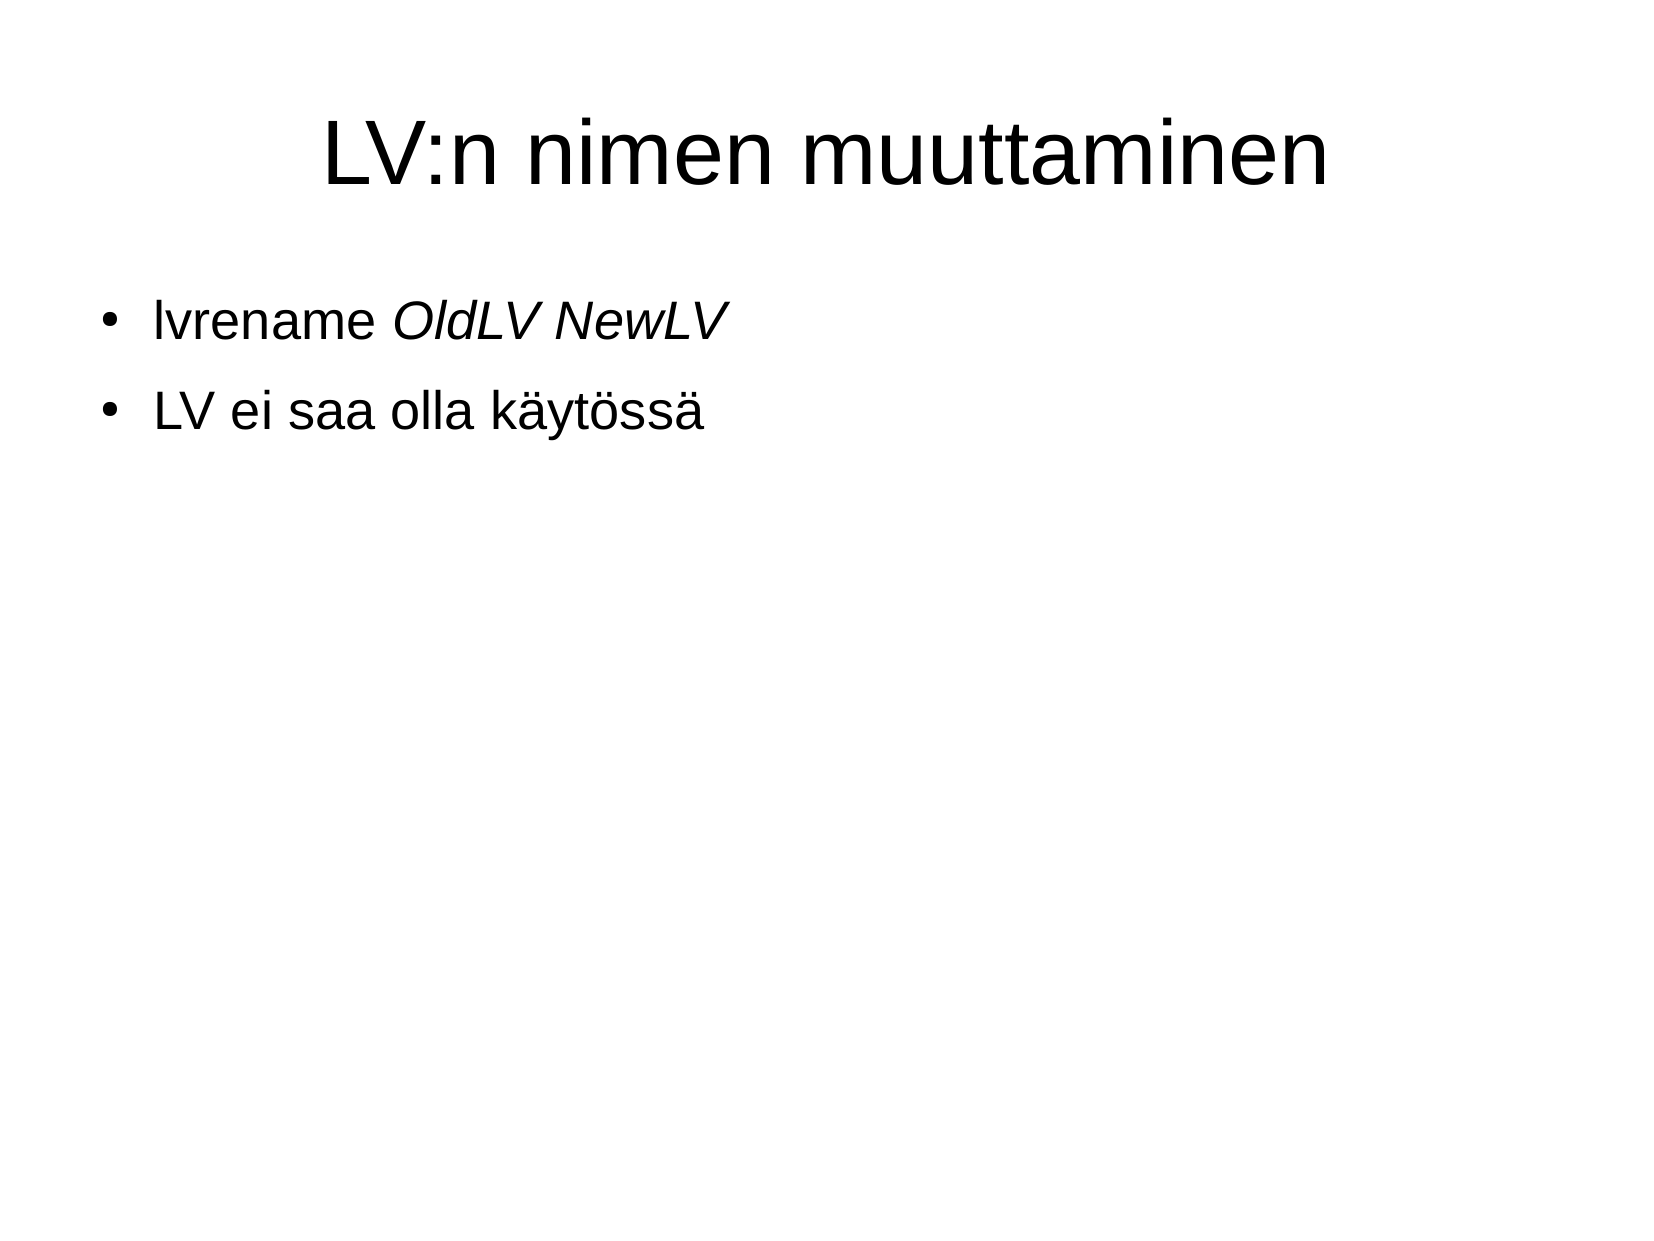

# LV:n nimen muuttaminen
lvrename OldLV NewLV
LV ei saa olla käytössä